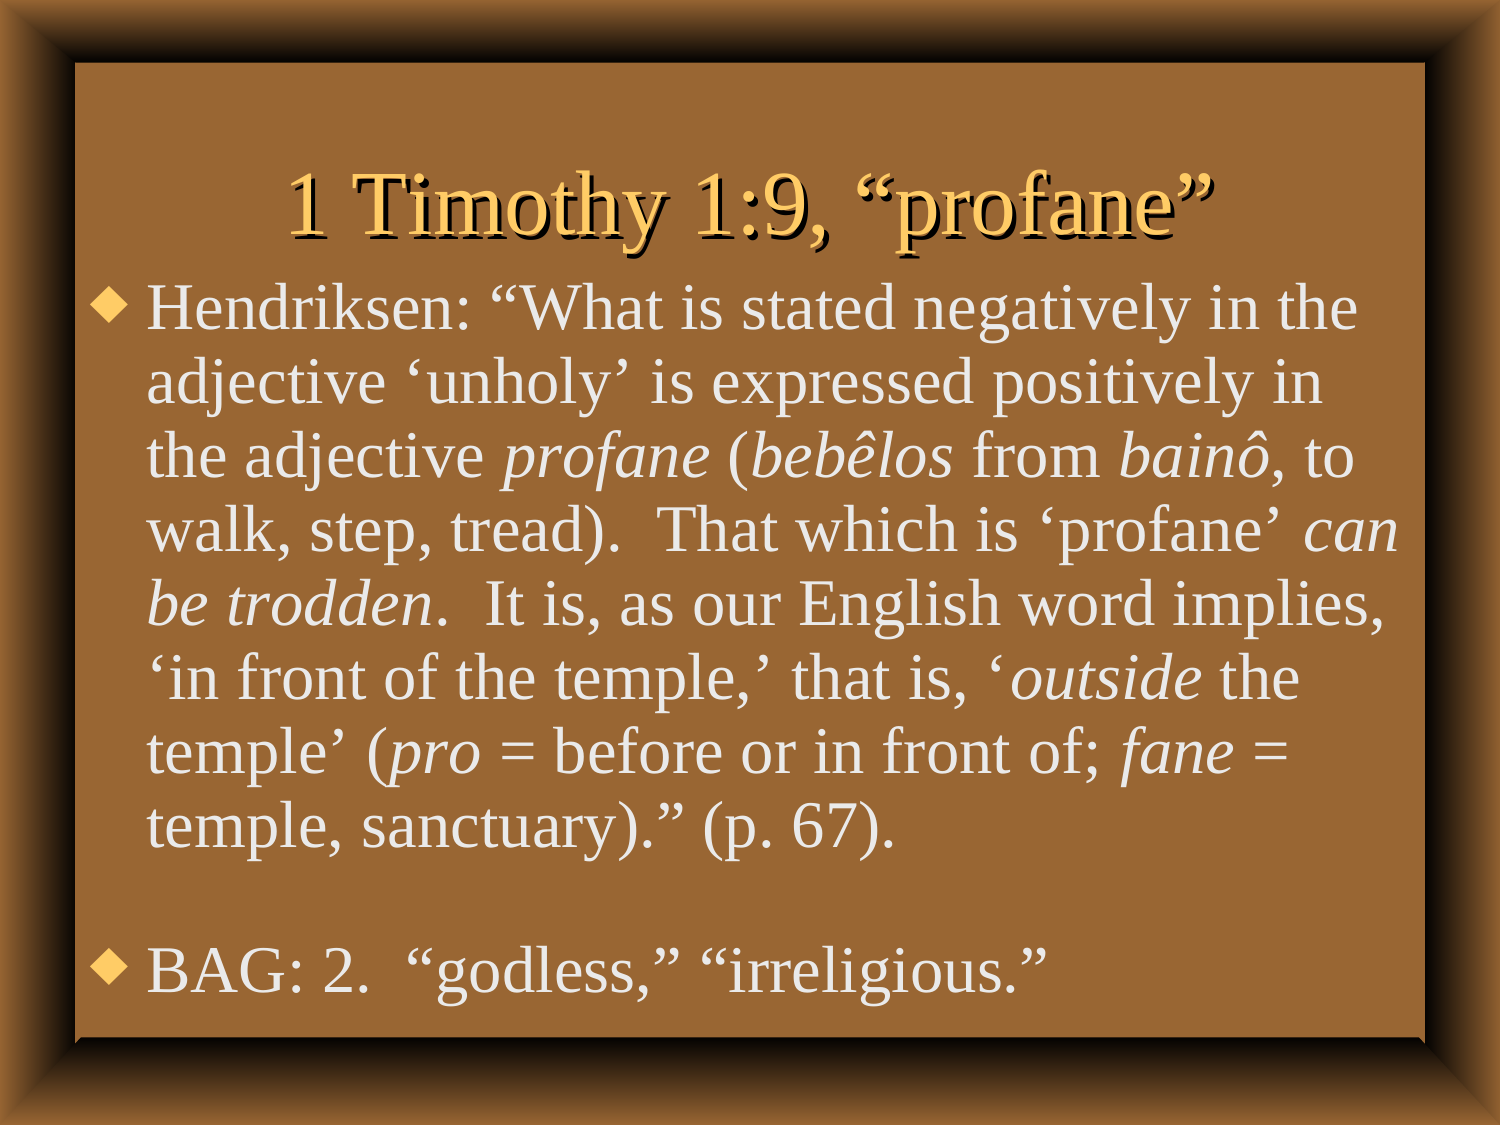

# 1 Timothy 1:9, “profane”
Hendriksen: “What is stated negatively in the adjective ‘unholy’ is expressed positively in the adjective profane (bebêlos from bainô, to walk, step, tread). That which is ‘profane’ can be trodden. It is, as our English word implies, ‘in front of the temple,’ that is, ‘outside the temple’ (pro = before or in front of; fane = temple, sanctuary).” (p. 67).
BAG: 2. “godless,” “irreligious.”